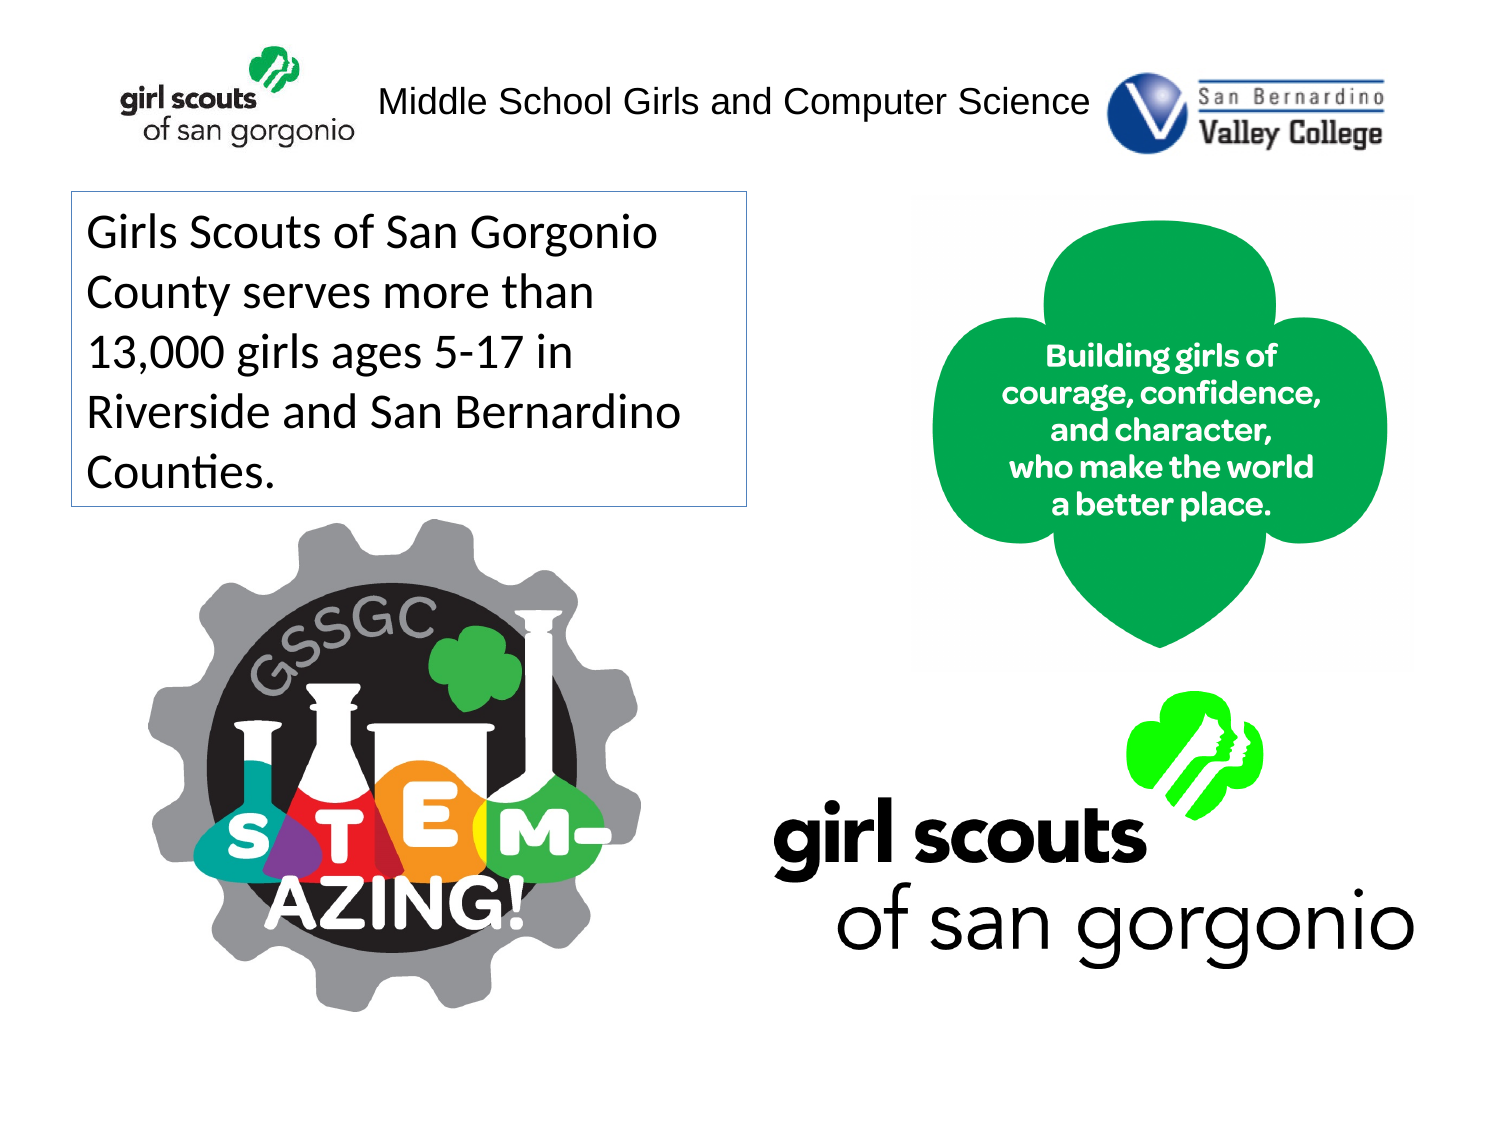

Girls Scouts of San Gorgonio County serves more than
13,000 girls ages 5-17 in Riverside and San Bernardino Counties.